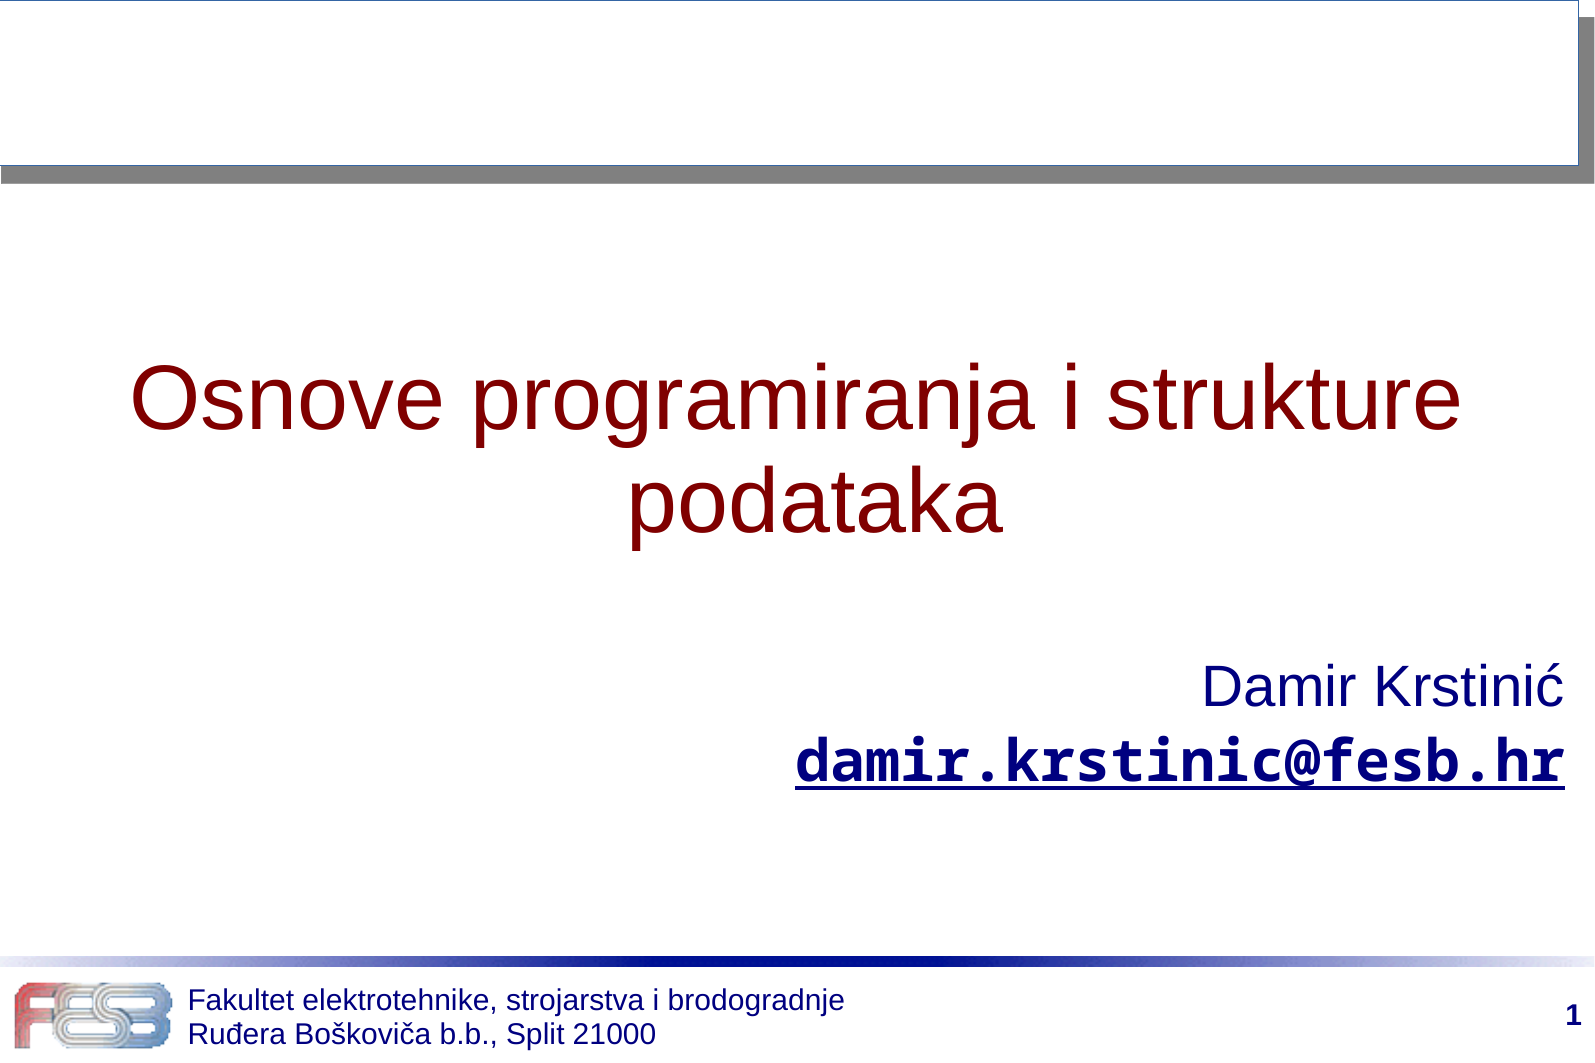

# Osnove programiranja i strukture podataka
Damir Krstinić
damir.krstinic@fesb.hr